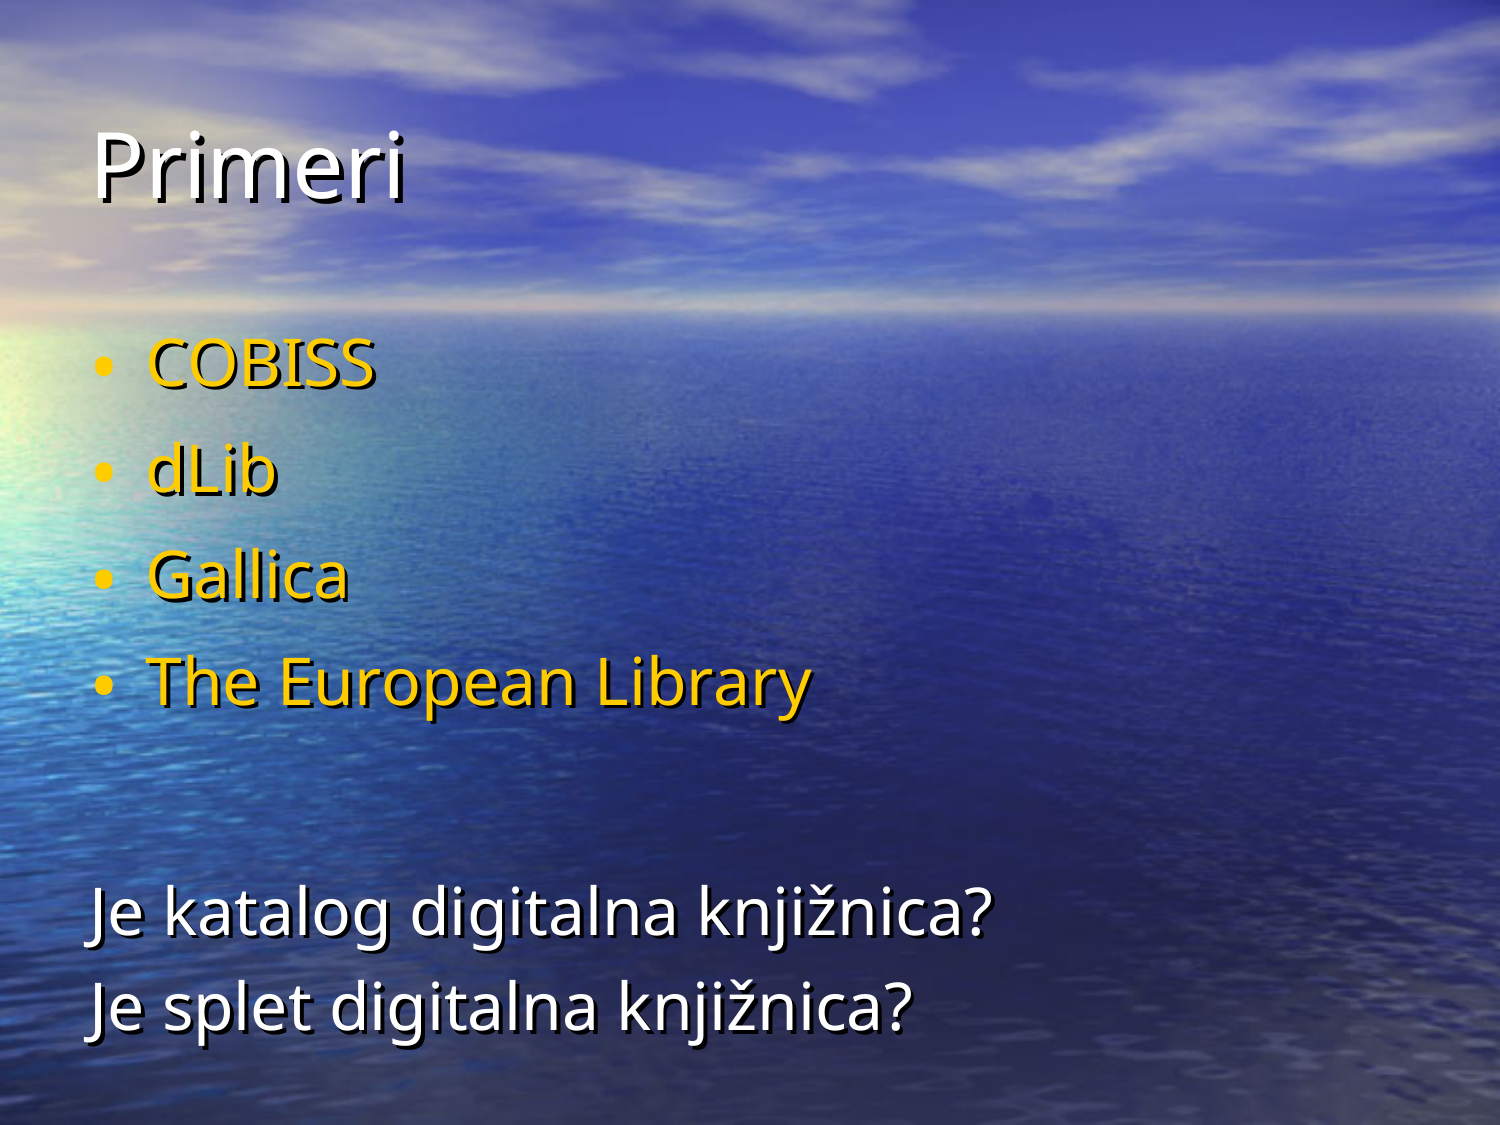

# Primeri
COBISS
dLib
Gallica
The European Library
Je katalog digitalna knjižnica?
Je splet digitalna knjižnica?